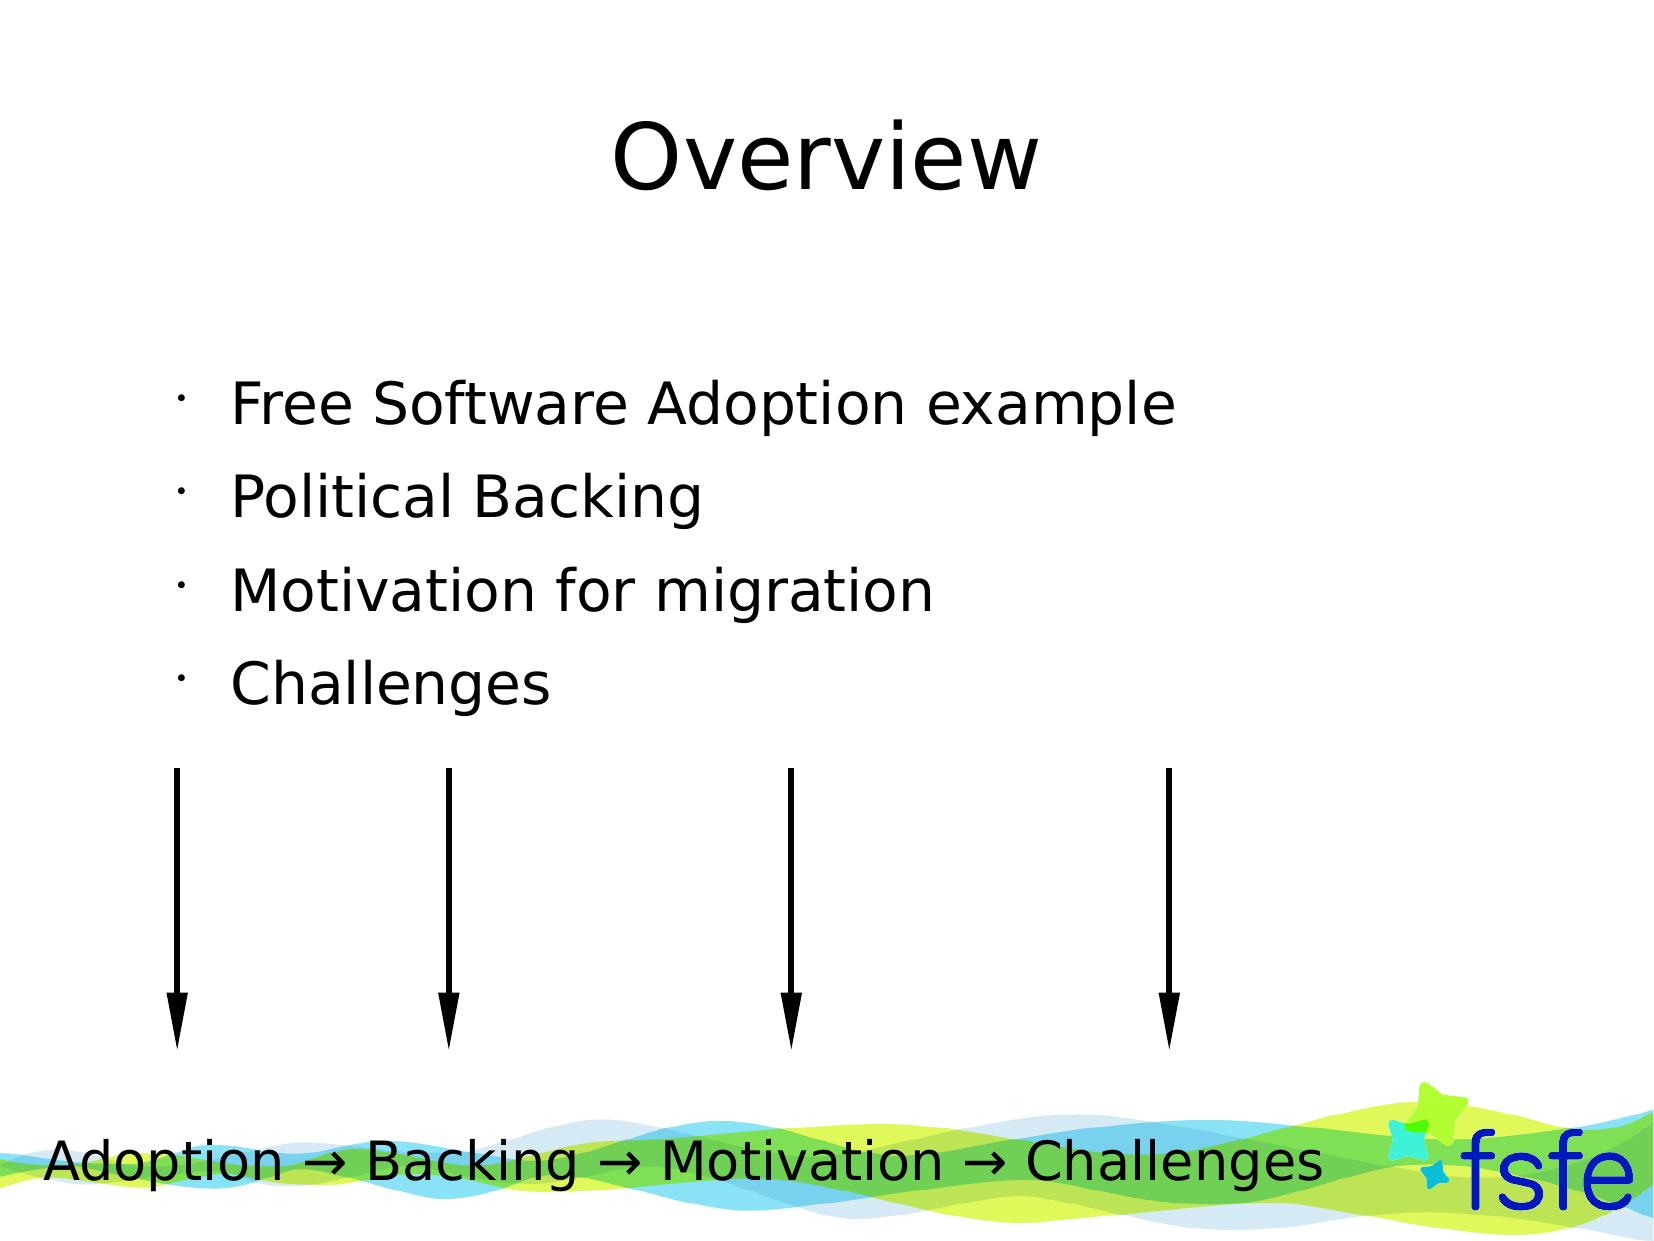

# Overview
Free Software Adoption example
Political Backing
Motivation for migration
Challenges
Adoption → Backing → Motivation → Challenges